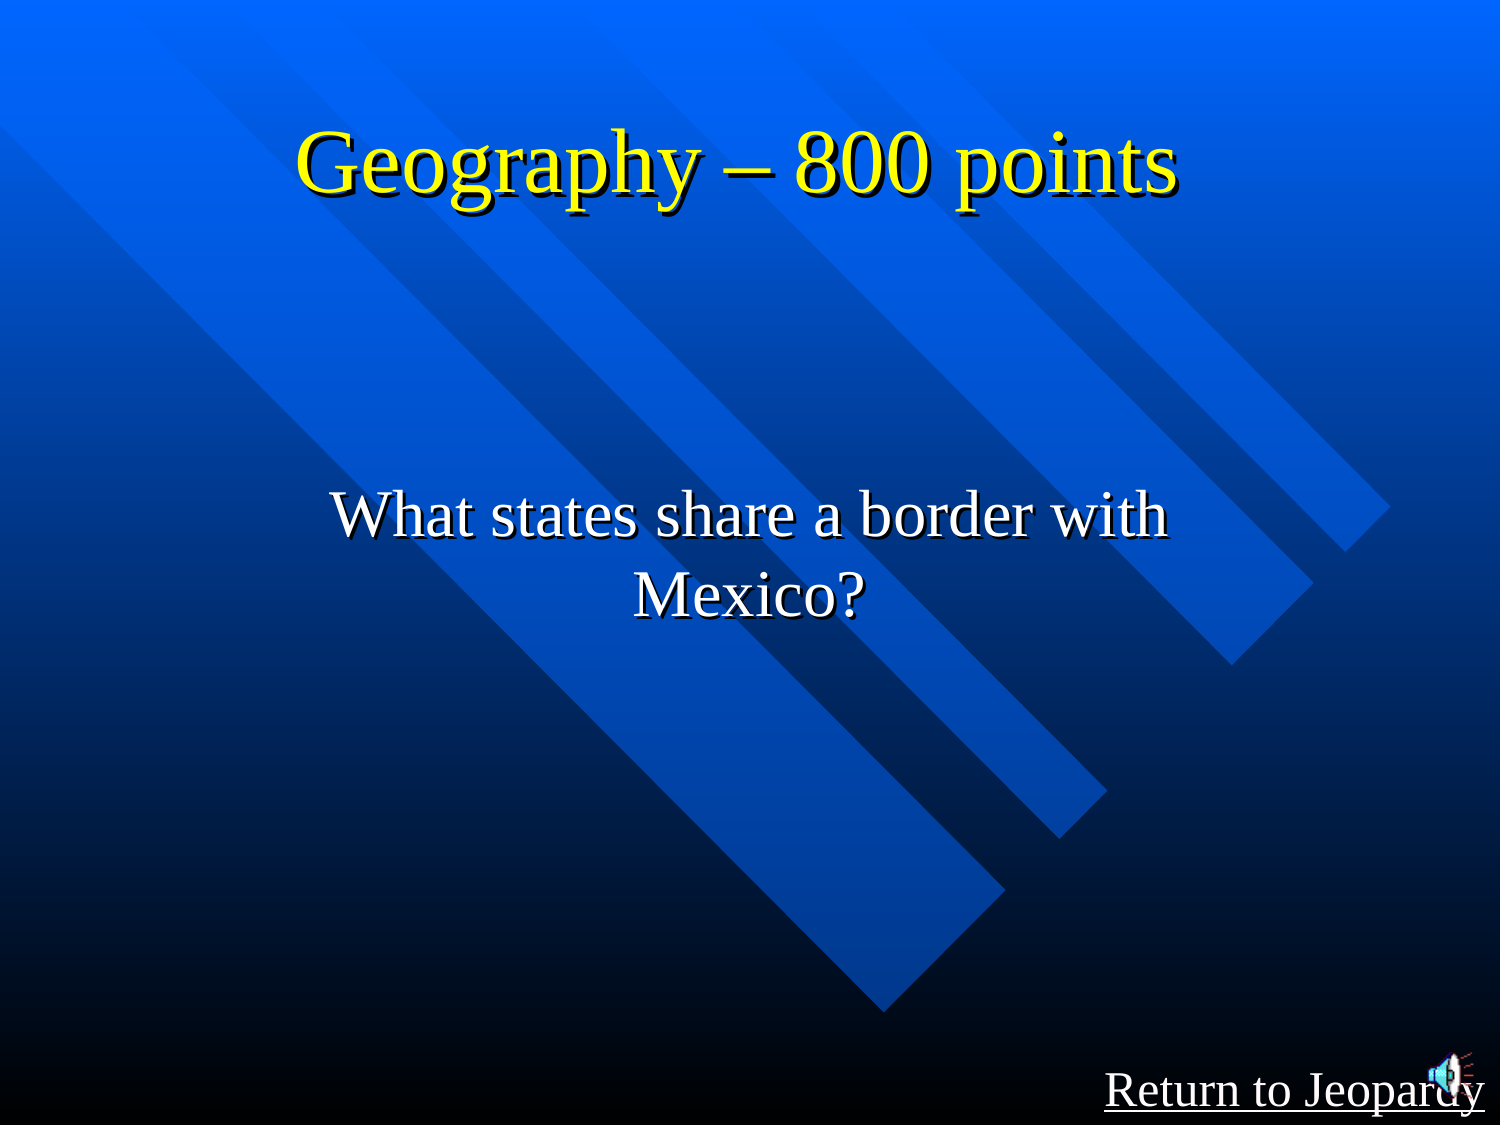

# Geography – 800 points
What states share a border with Mexico?
Return to Jeopardy